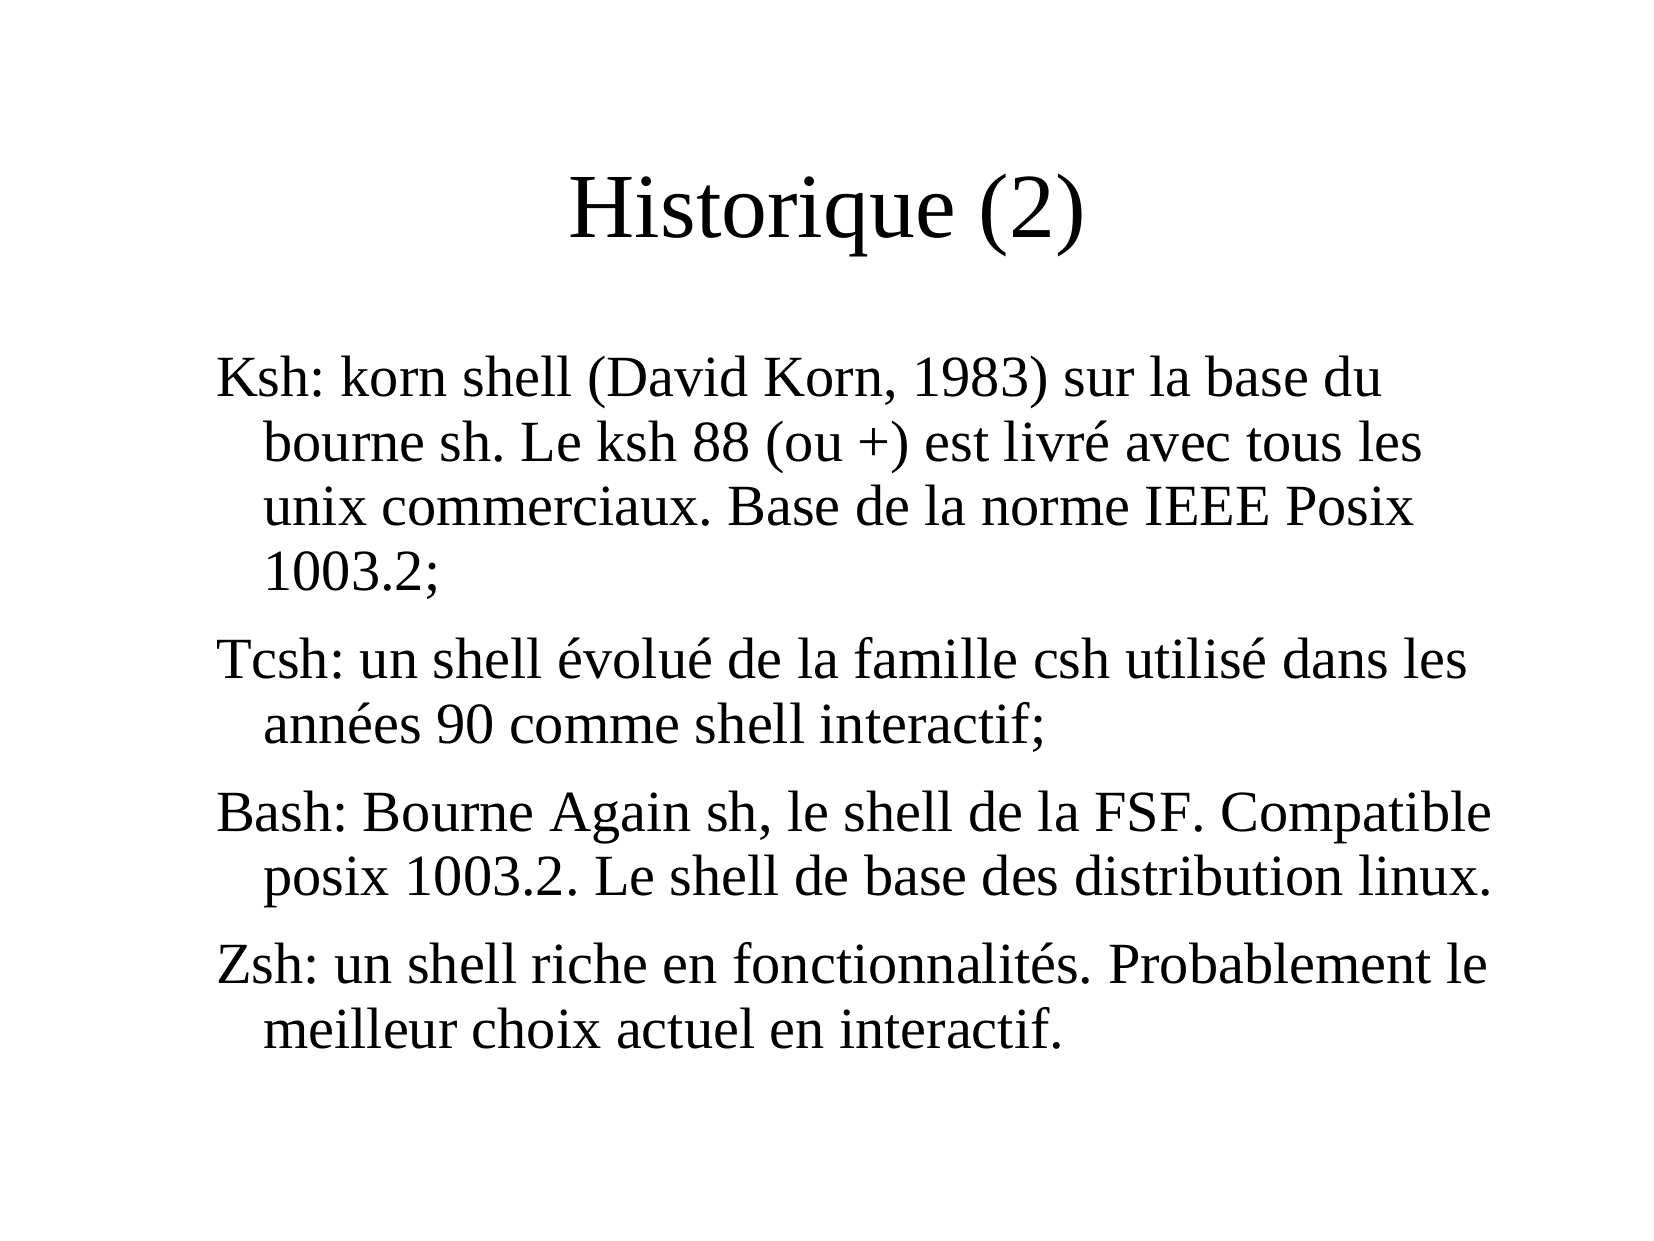

# Historique (2)
Ksh: korn shell (David Korn, 1983) sur la base du bourne sh. Le ksh 88 (ou +) est livré avec tous les unix commerciaux. Base de la norme IEEE Posix 1003.2;
Tcsh: un shell évolué de la famille csh utilisé dans les années 90 comme shell interactif;
Bash: Bourne Again sh, le shell de la FSF. Compatible posix 1003.2. Le shell de base des distribution linux.
Zsh: un shell riche en fonctionnalités. Probablement le meilleur choix actuel en interactif.